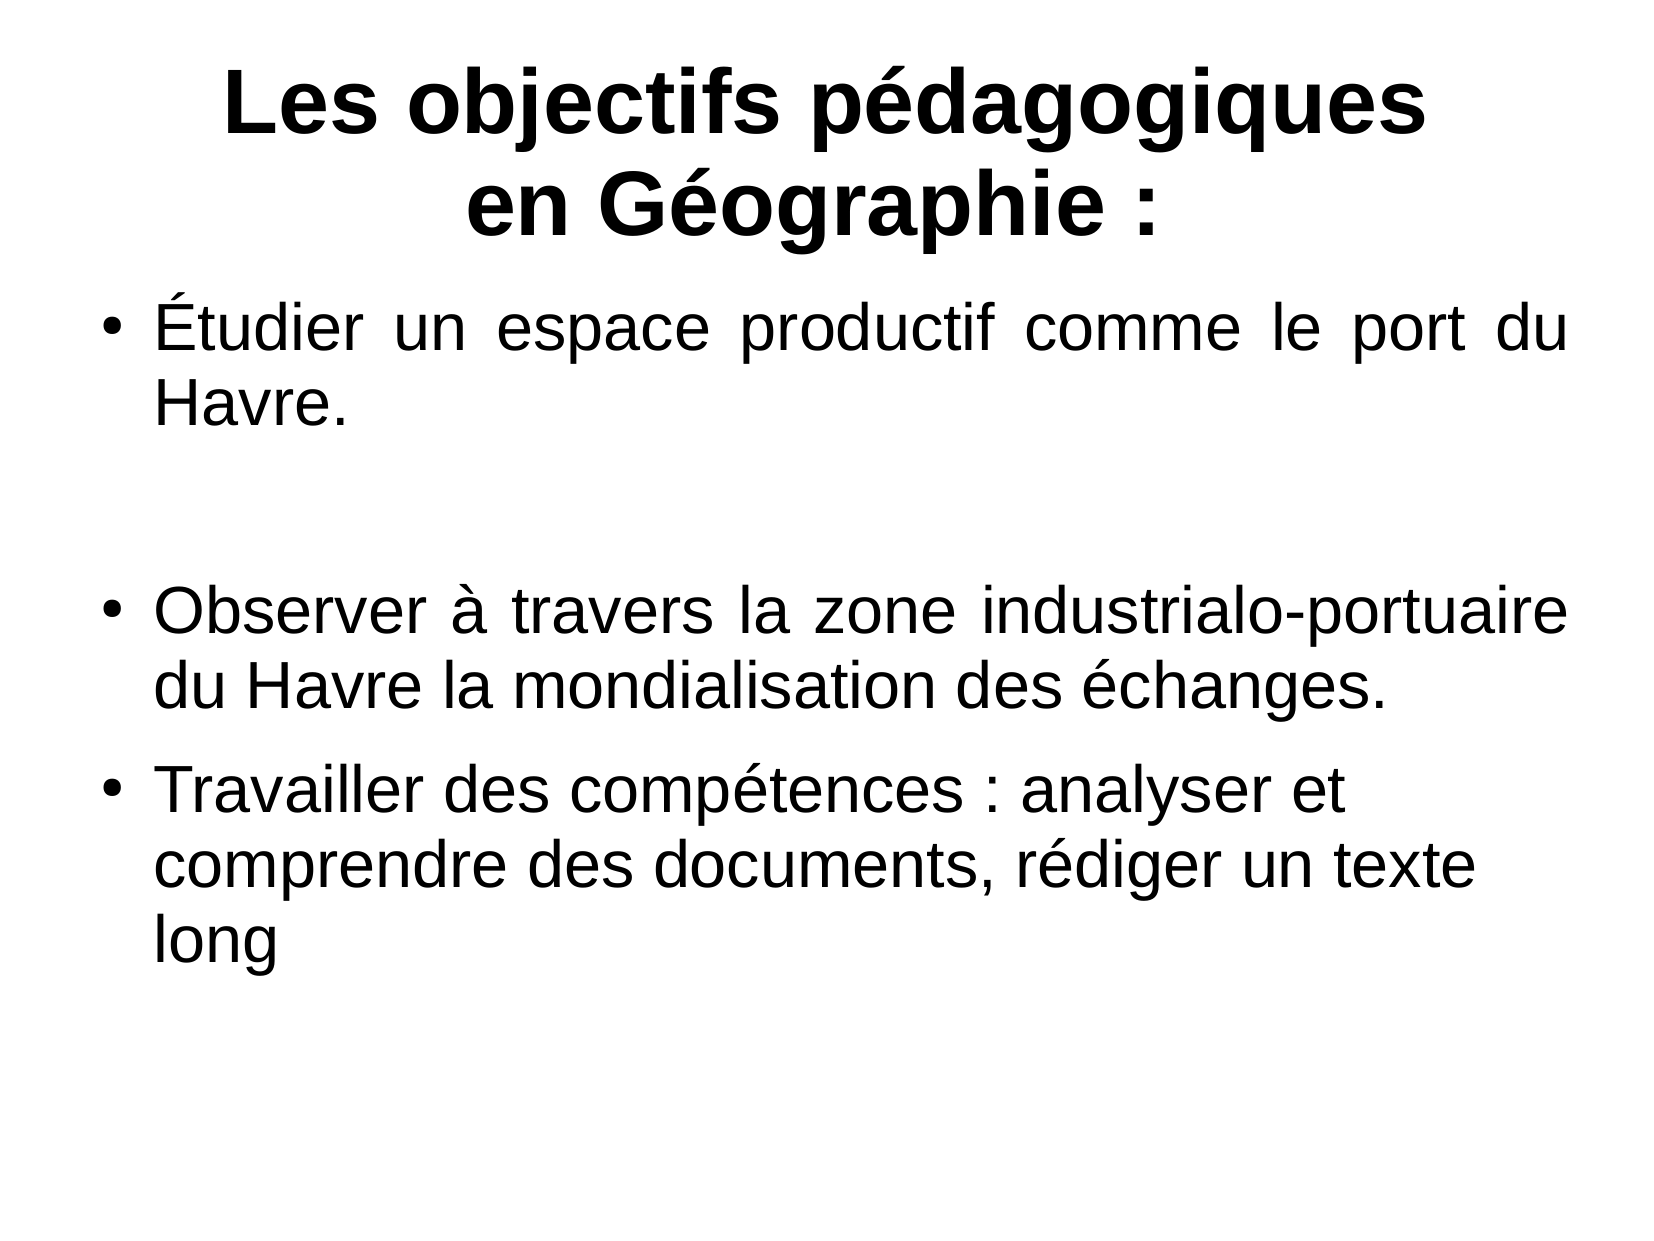

# Les objectifs pédagogiques en Géographie :
Étudier un espace productif comme le port du Havre.
Observer à travers la zone industrialo-portuaire du Havre la mondialisation des échanges.
Travailler des compétences : analyser et comprendre des documents, rédiger un texte long